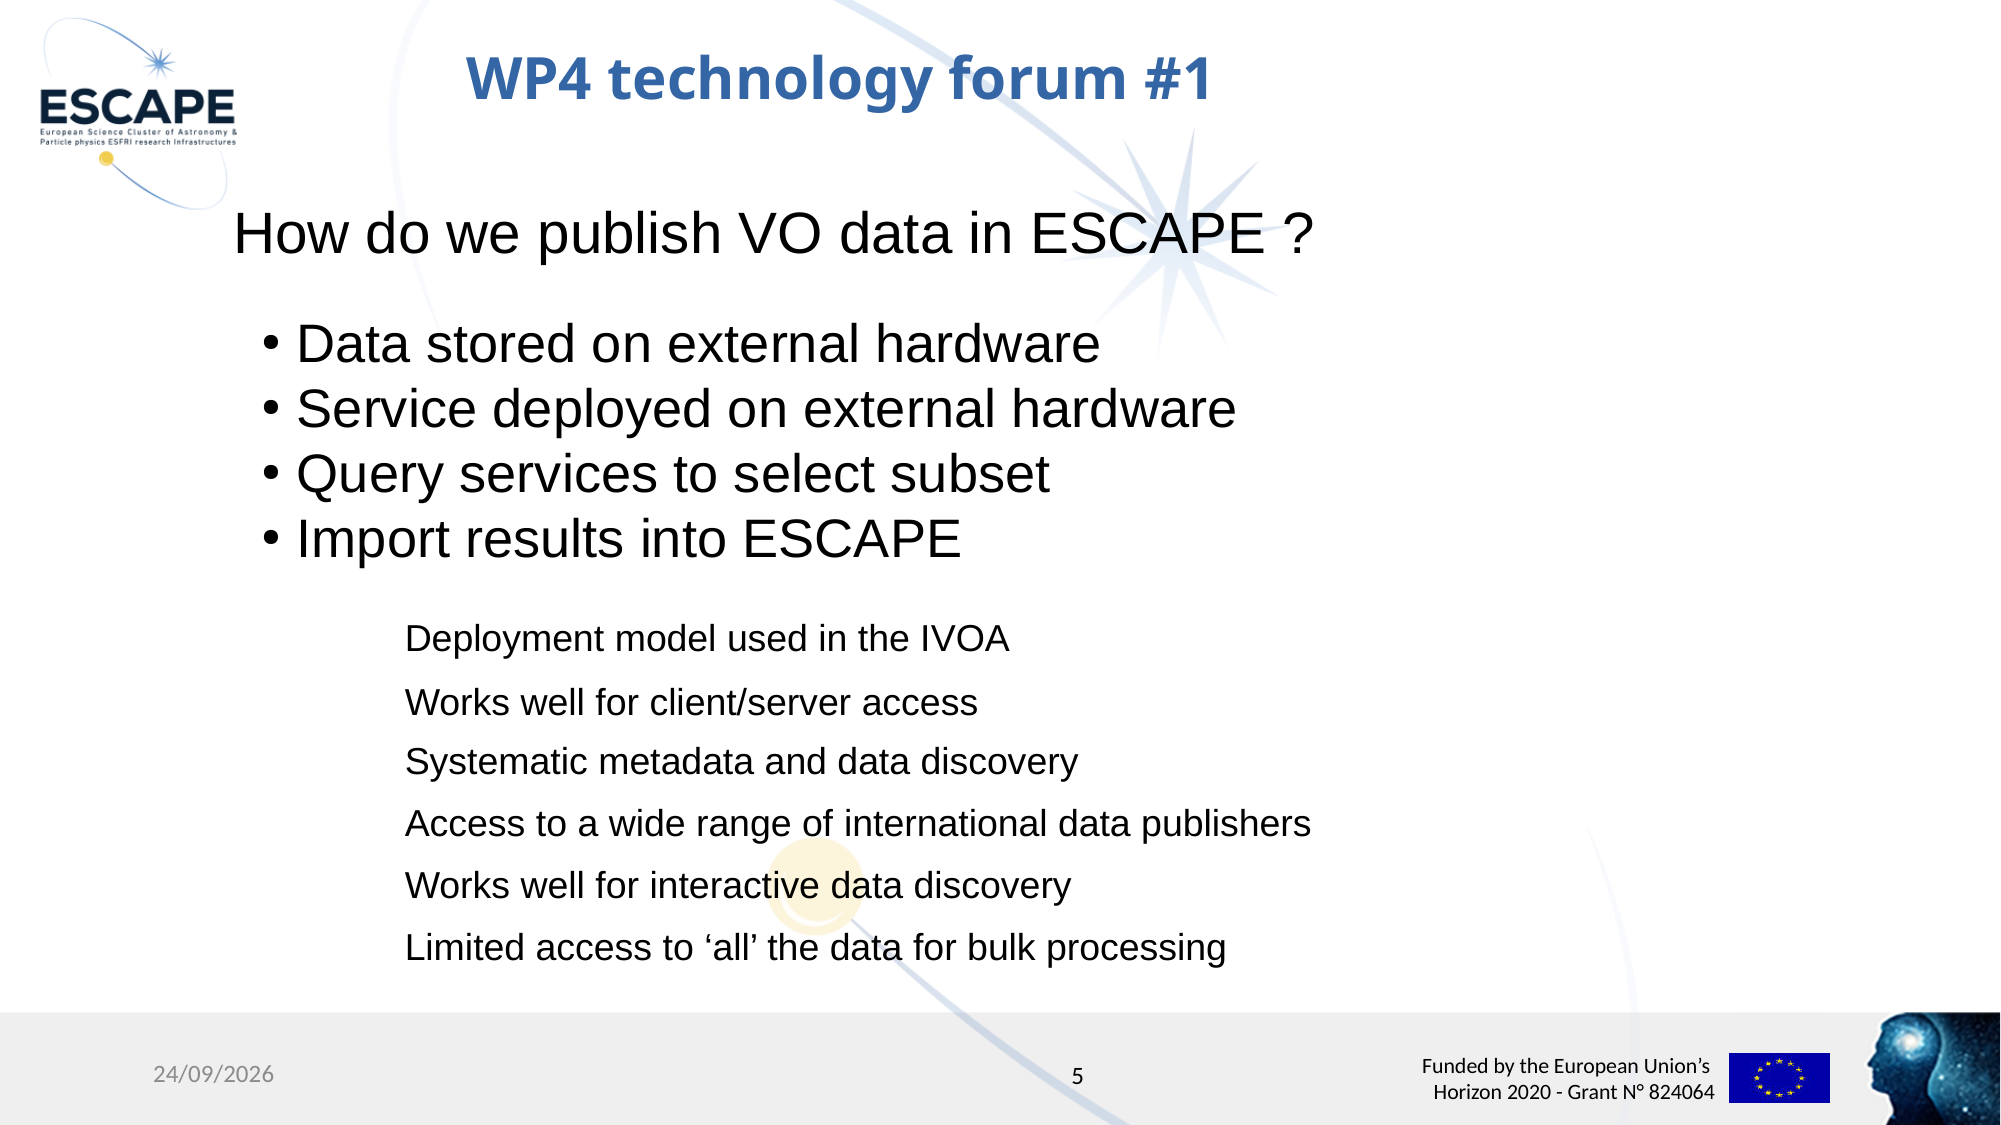

# WP4 technology forum #1
How do we publish VO data in ESCAPE ?
Data stored on external hardware
Service deployed on external hardware
Query services to select subset
Import results into ESCAPE
Deployment model used in the IVOA
Works well for client/server access
Systematic metadata and data discovery
Access to a wide range of international data publishers
Works well for interactive data discovery
Limited access to ‘all’ the data for bulk processing